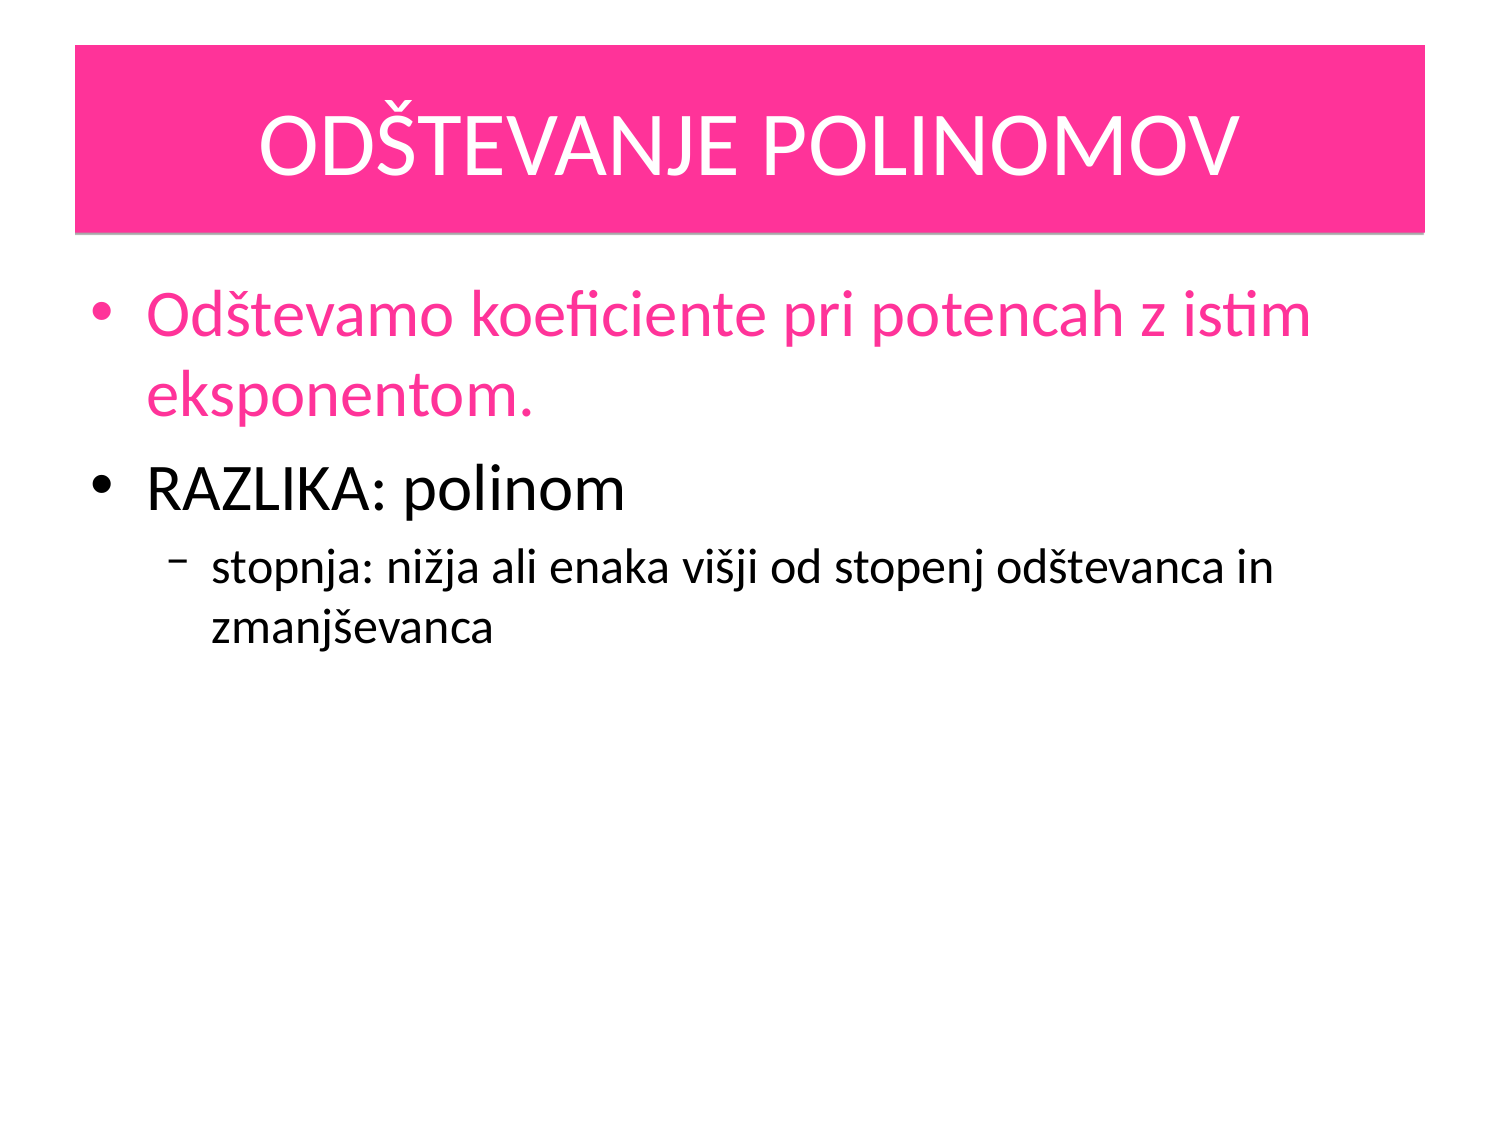

# ODŠTEVANJE POLINOMOV
Odštevamo koeficiente pri potencah z istim eksponentom.
RAZLIKA: polinom
stopnja: nižja ali enaka višji od stopenj odštevanca in zmanjševanca